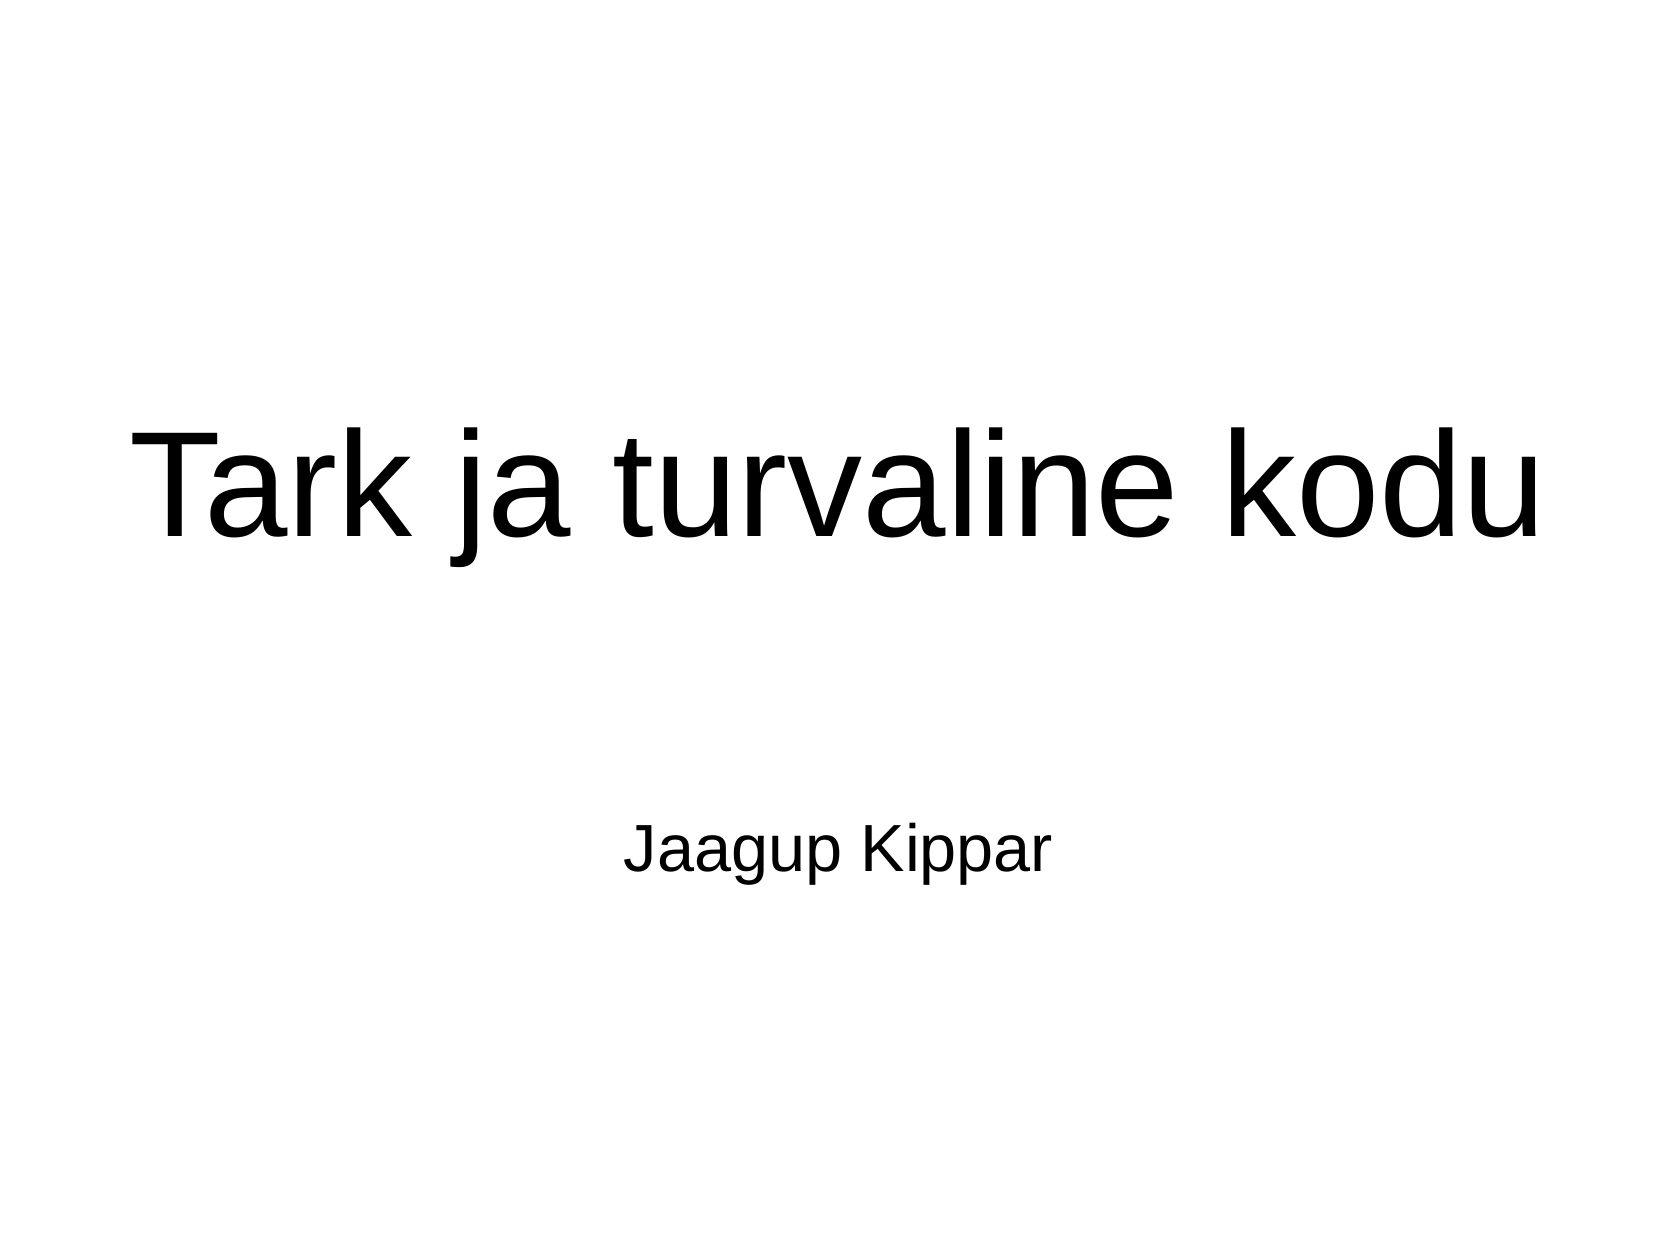

# Tark ja turvaline kodu
Jaagup Kippar